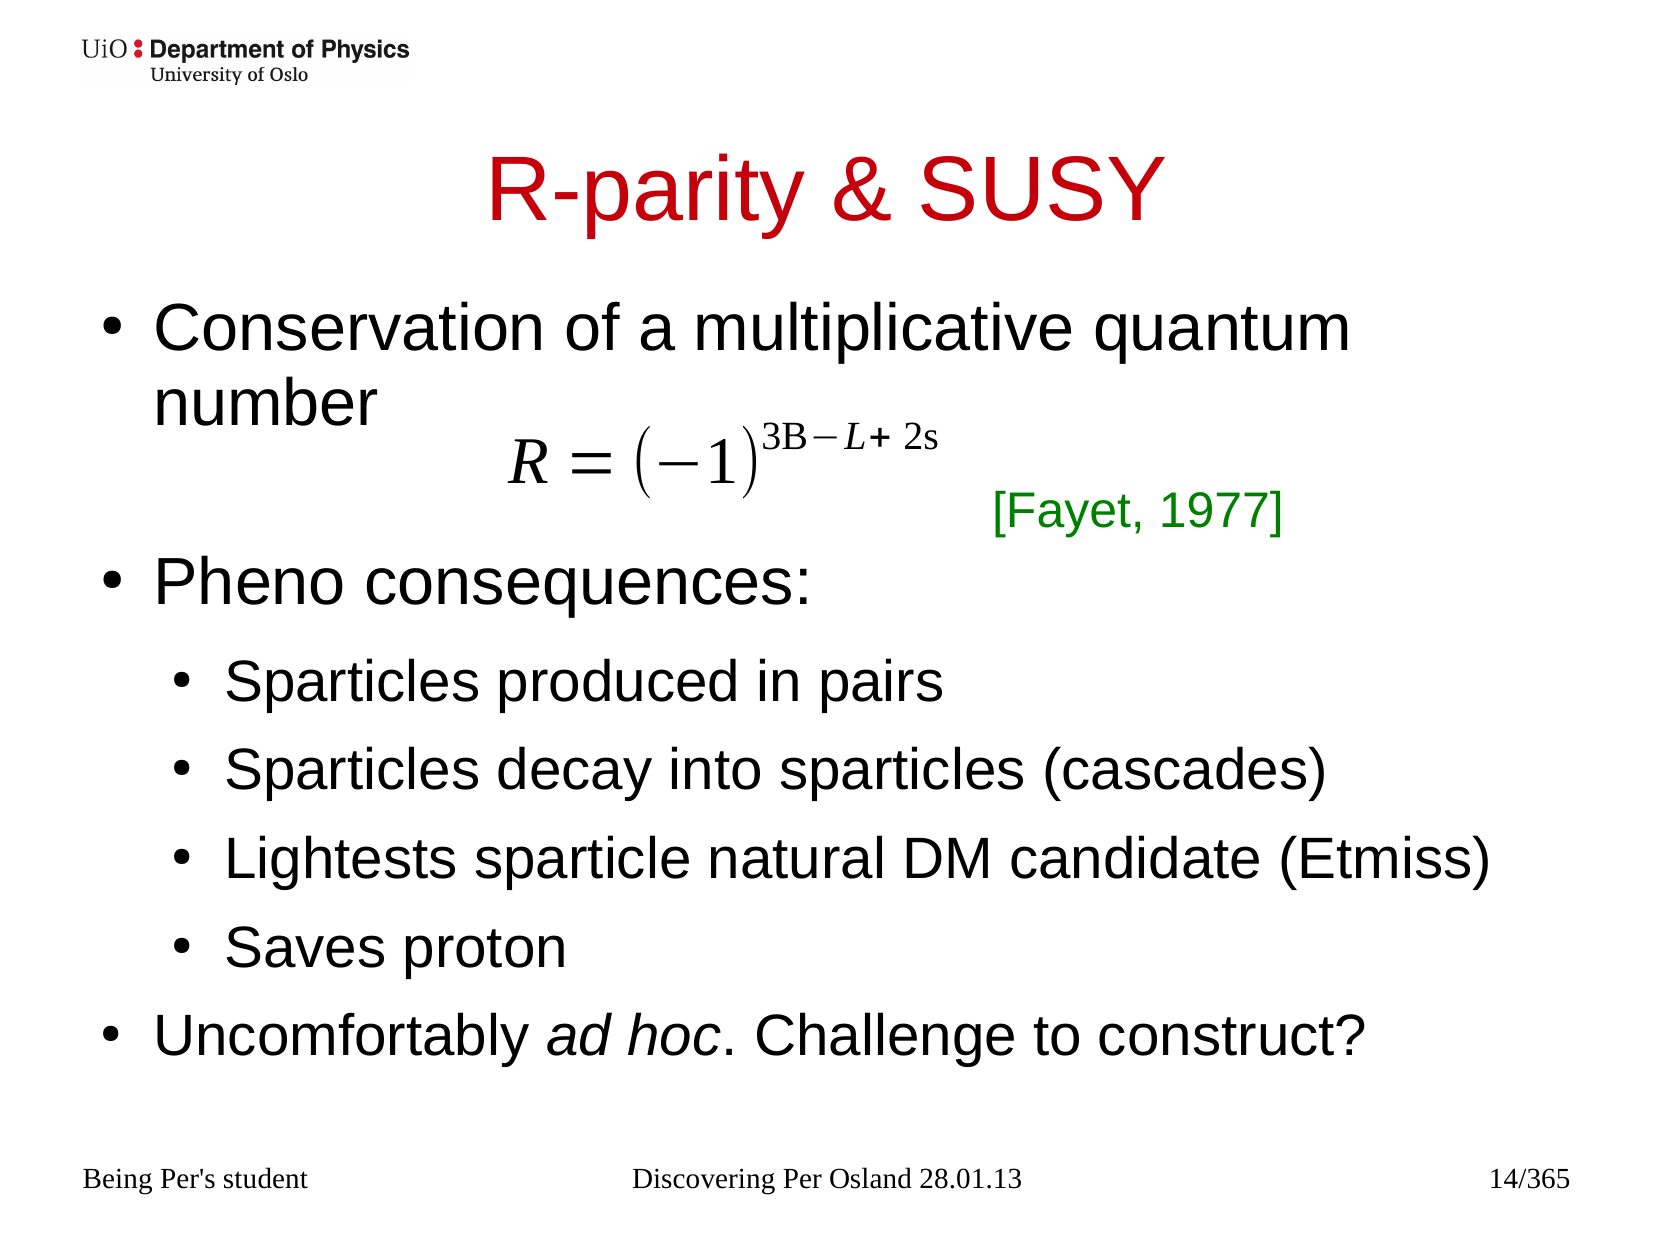

# R-parity & SUSY
Conservation of a multiplicative quantum number
Pheno consequences:
Sparticles produced in pairs
Sparticles decay into sparticles (cascades)
Lightests sparticle natural DM candidate (Etmiss)
Saves proton
Uncomfortably ad hoc. Challenge to construct?
[Fayet, 1977]
Being Per's student
Discovering Per Osland 28.01.13
14